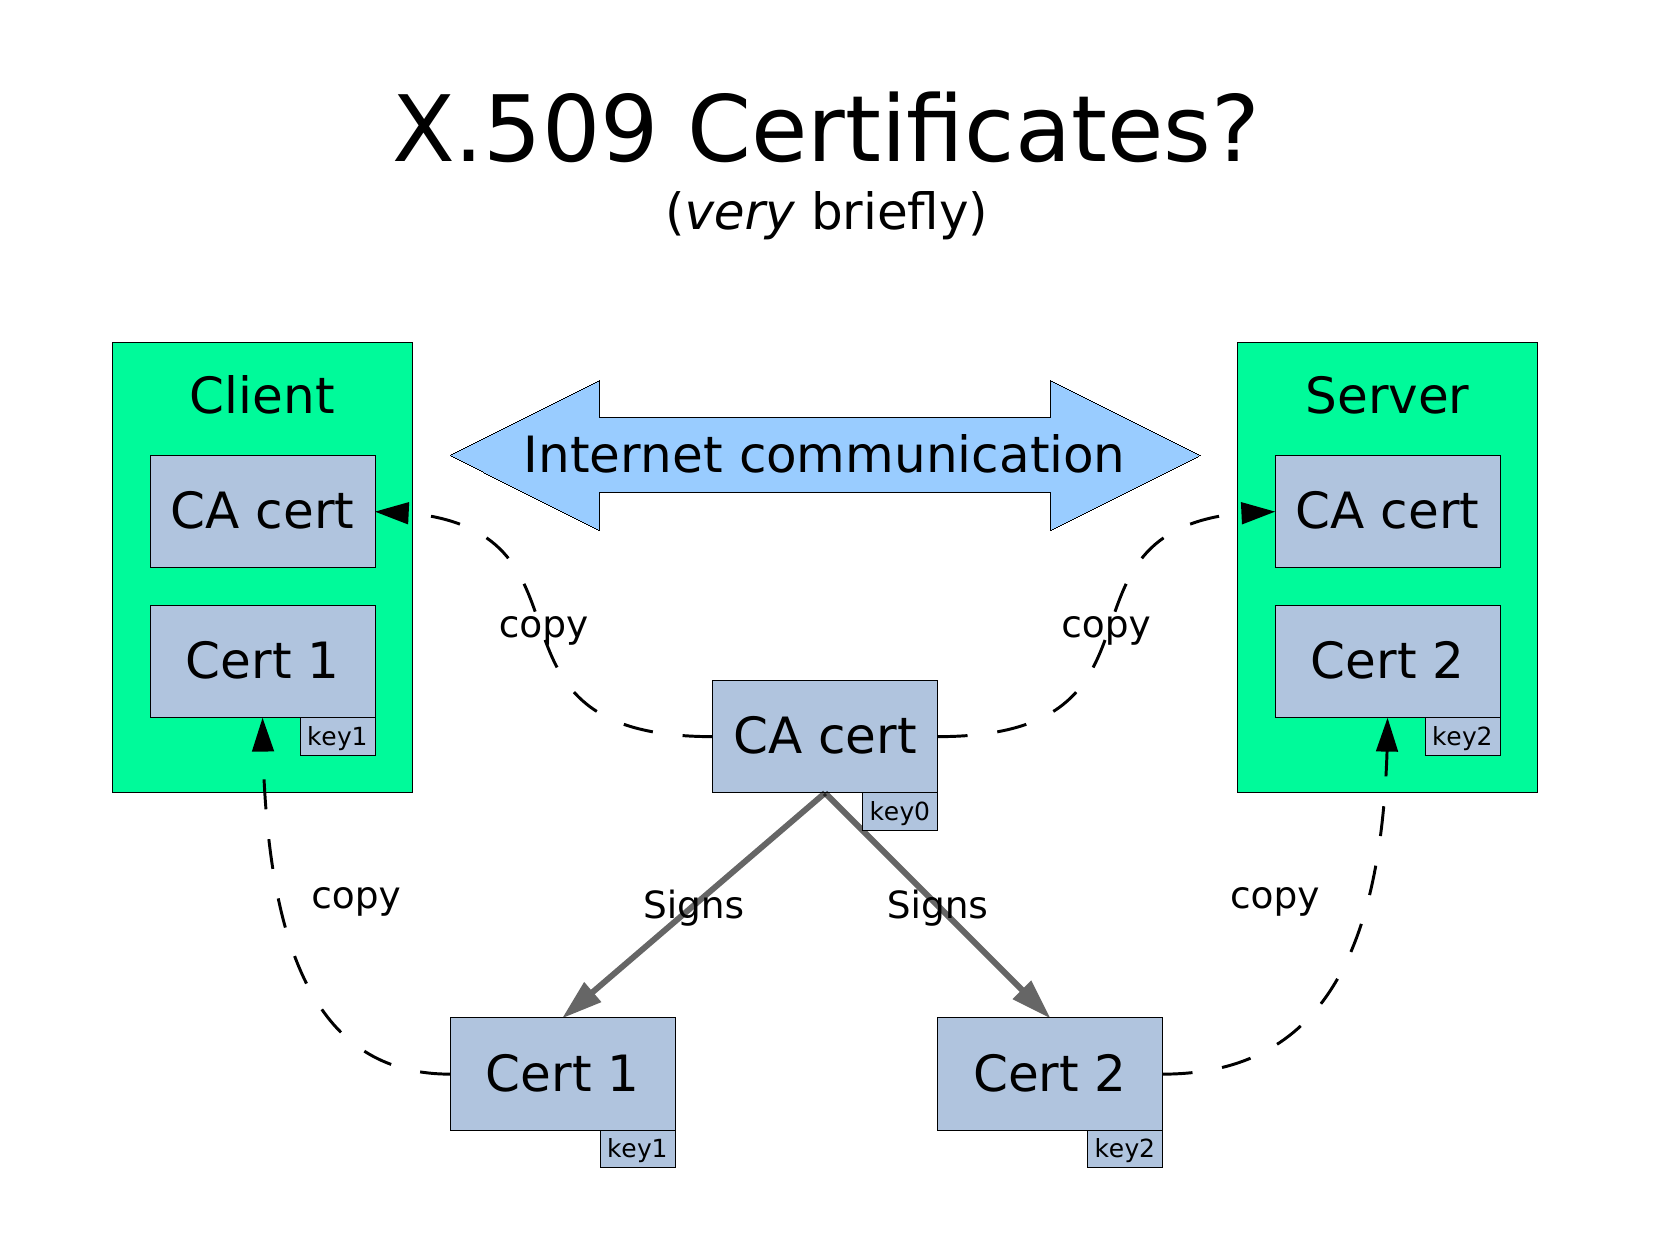

# X.509 Certificates? (very briefly)
Client
Server
Internet communication
CA cert
CA cert
Cert 1
key1
Cert 1
key1
Cert 2
CA cert
key2
key0
Cert 2
key2